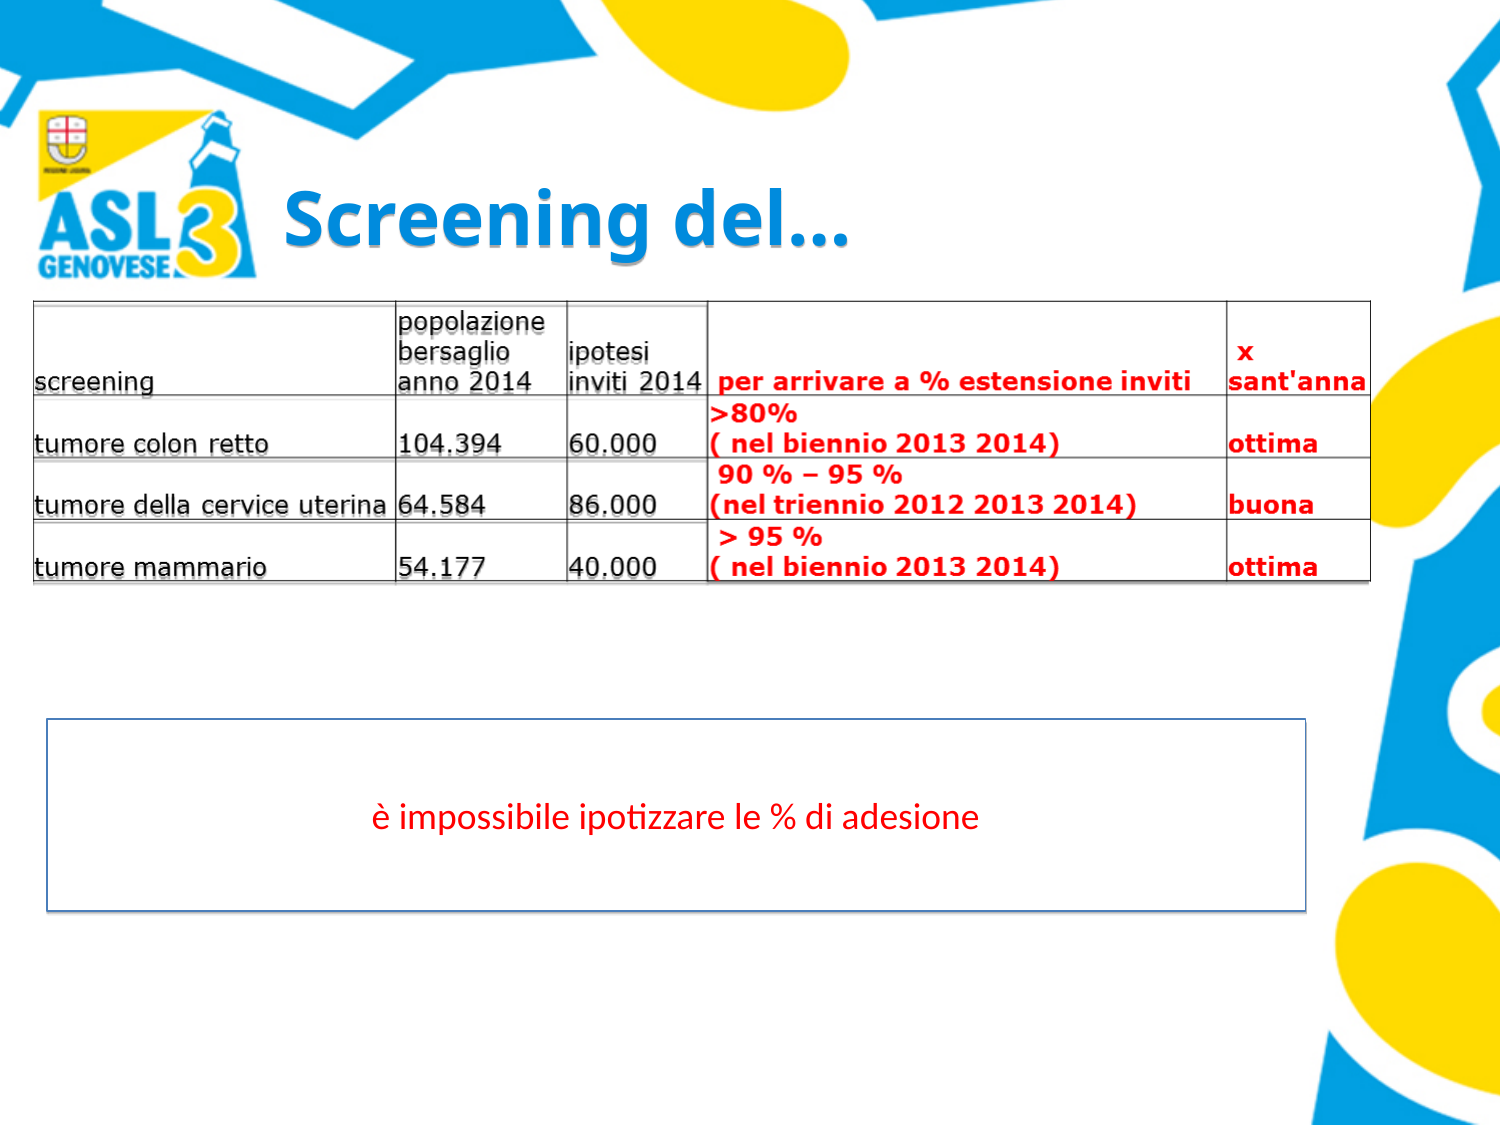

# Screening del…
è impossibile ipotizzare le % di adesione